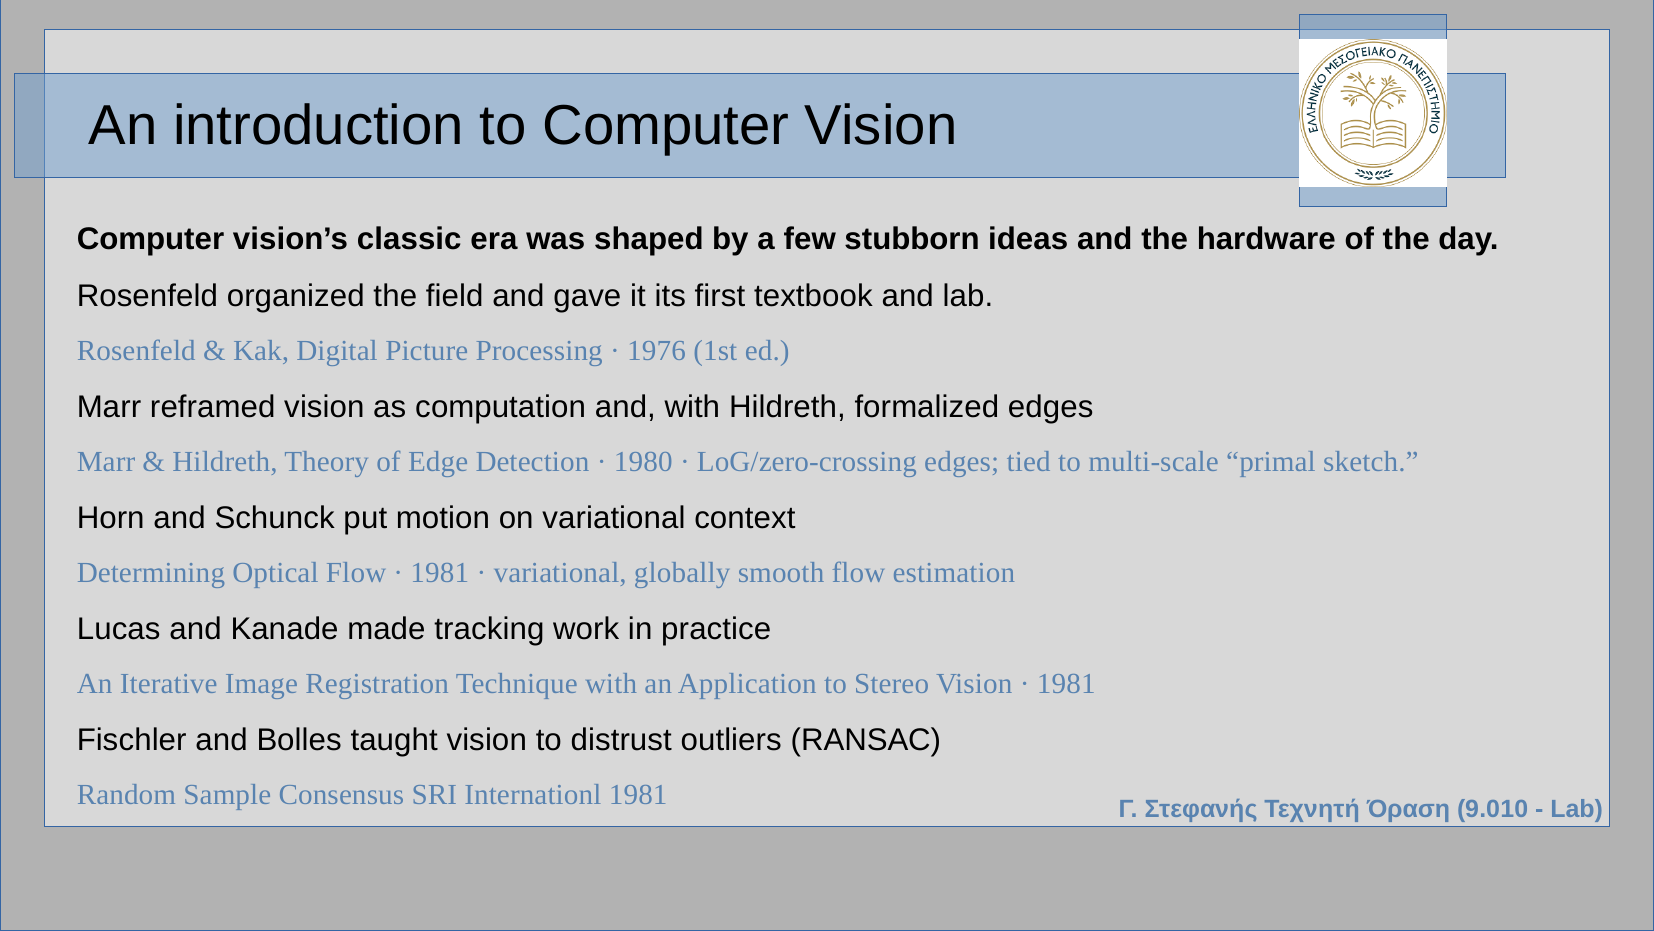

# An introduction to Computer Vision
Computer vision’s classic era was shaped by a few stubborn ideas and the hardware of the day.
Rosenfeld organized the field and gave it its first textbook and lab.
Rosenfeld & Kak, Digital Picture Processing · 1976 (1st ed.)
Marr reframed vision as computation and, with Hildreth, formalized edges
Marr & Hildreth, Theory of Edge Detection · 1980 · LoG/zero-crossing edges; tied to multi-scale “primal sketch.”
Horn and Schunck put motion on variational context
Determining Optical Flow · 1981 · variational, globally smooth flow estimation
Lucas and Kanade made tracking work in practice
An Iterative Image Registration Technique with an Application to Stereo Vision · 1981
Fischler and Bolles taught vision to distrust outliers (RANSAC)
Random Sample Consensus SRI Internationl 1981
Γ. Στεφανής Τεχνητή Όραση (9.010 - Lab)